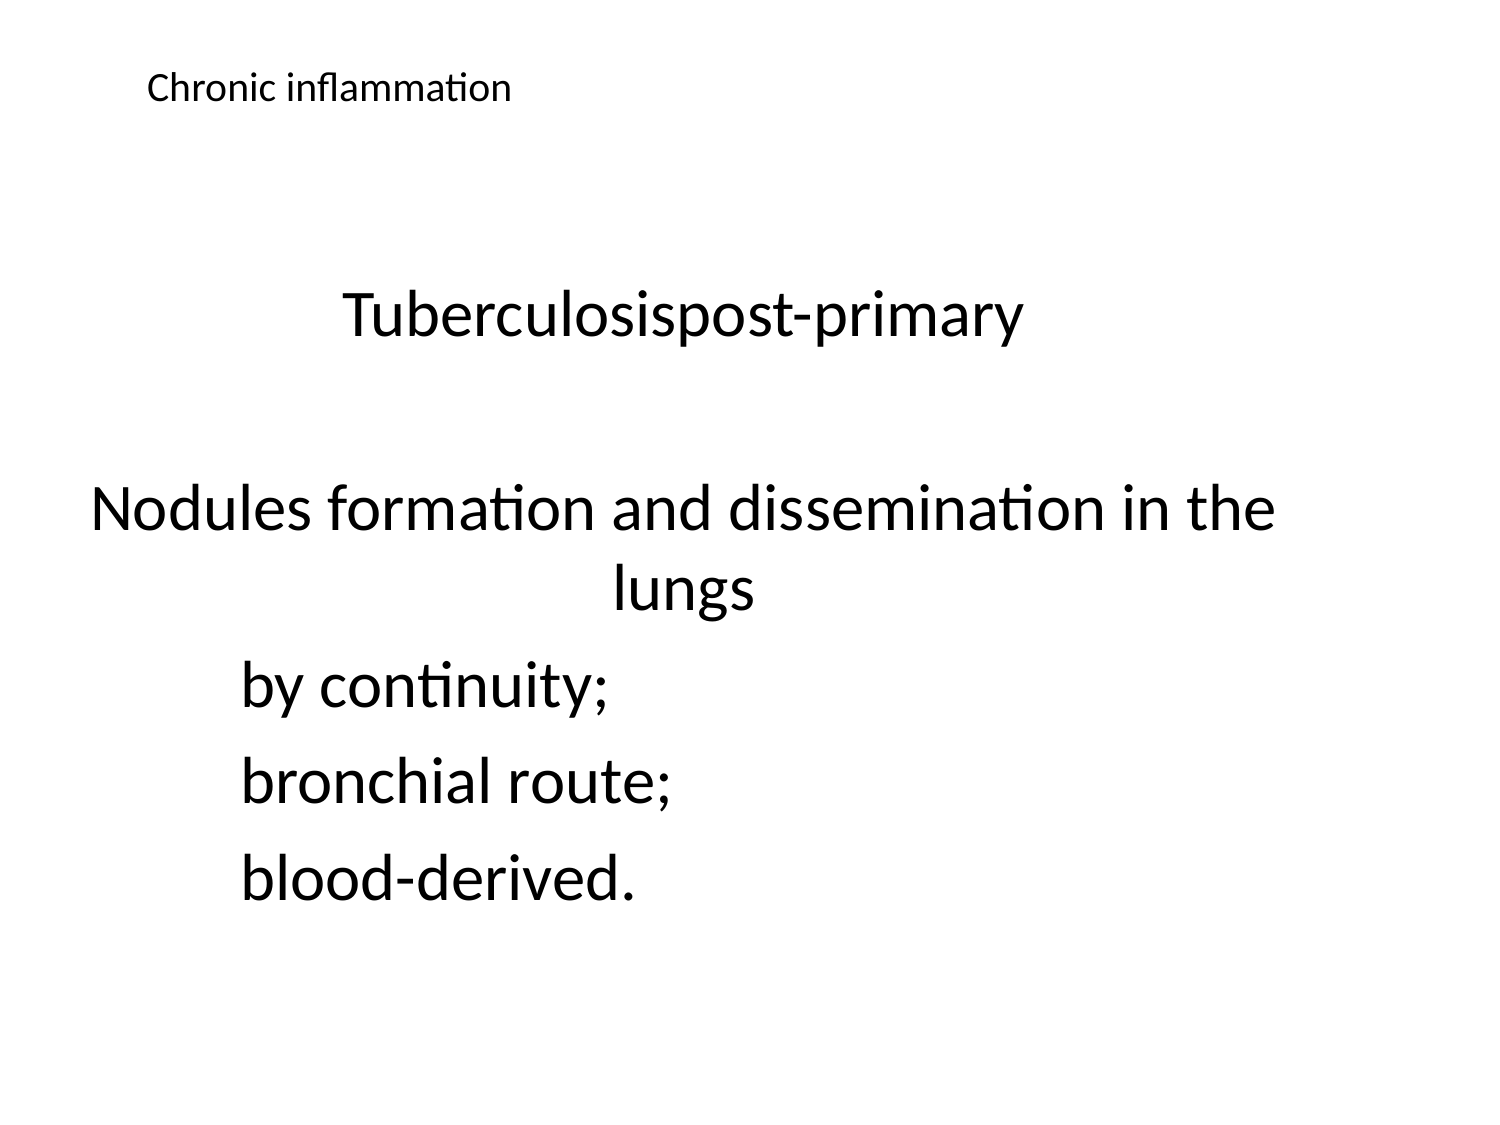

# Chronic inflammation
Tuberculosispost-primary
Nodules formation and dissemination in the lungs
		by continuity;
		bronchial route;
		blood-derived.